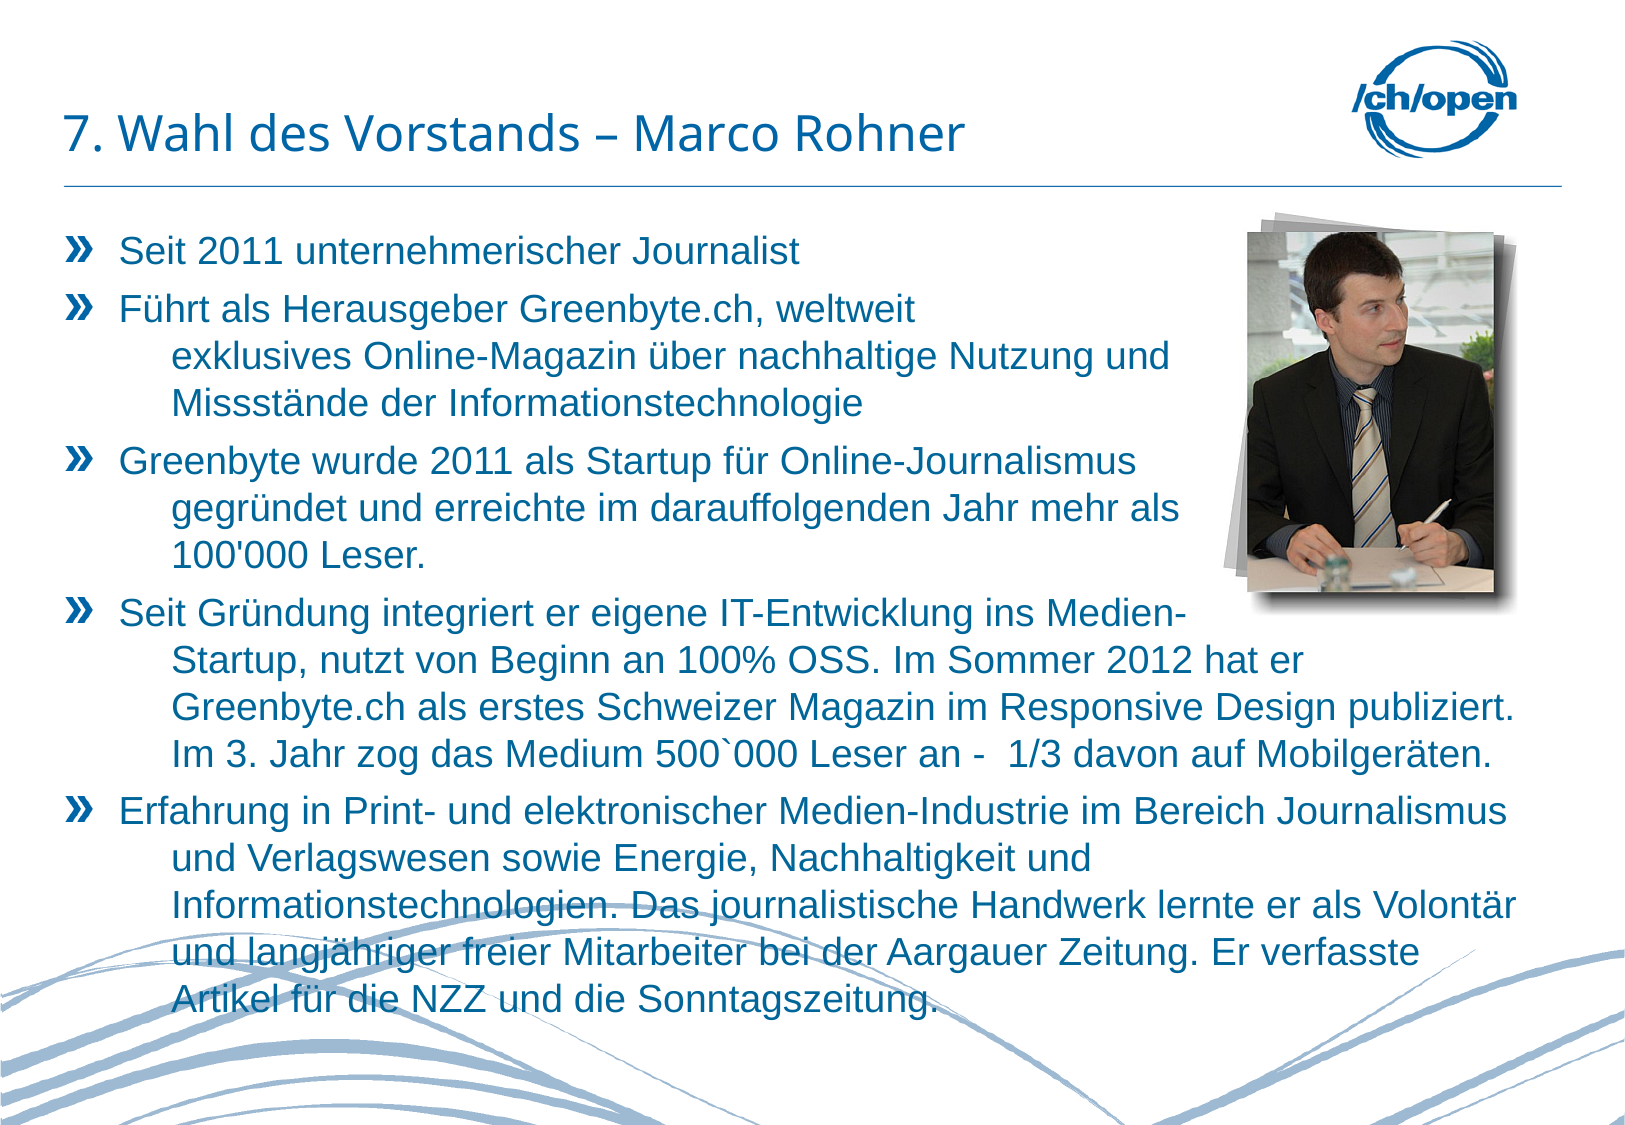

# 7. Wahl des Vorstands – Marco Rohner
Seit 2011 unternehmerischer Journalist
Führt als Herausgeber Greenbyte.ch, weltweit
exklusives Online-Magazin über nachhaltige Nutzung und
Missstände der Informationstechnologie
Greenbyte wurde 2011 als Startup für Online-Journalismus
gegründet und erreichte im darauffolgenden Jahr mehr als
100'000 Leser.
Seit Gründung integriert er eigene IT-Entwicklung ins Medien-
Startup, nutzt von Beginn an 100% OSS. Im Sommer 2012 hat er Greenbyte.ch als erstes Schweizer Magazin im Responsive Design publiziert. Im 3. Jahr zog das Medium 500`000 Leser an - 1/3 davon auf Mobilgeräten.
Erfahrung in Print- und elektronischer Medien-Industrie im Bereich Journalismus und Verlagswesen sowie Energie, Nachhaltigkeit und Informationstechnologien. Das journalistische Handwerk lernte er als Volontär und langjähriger freier Mitarbeiter bei der Aargauer Zeitung. Er verfasste Artikel für die NZZ und die Sonntagszeitung.